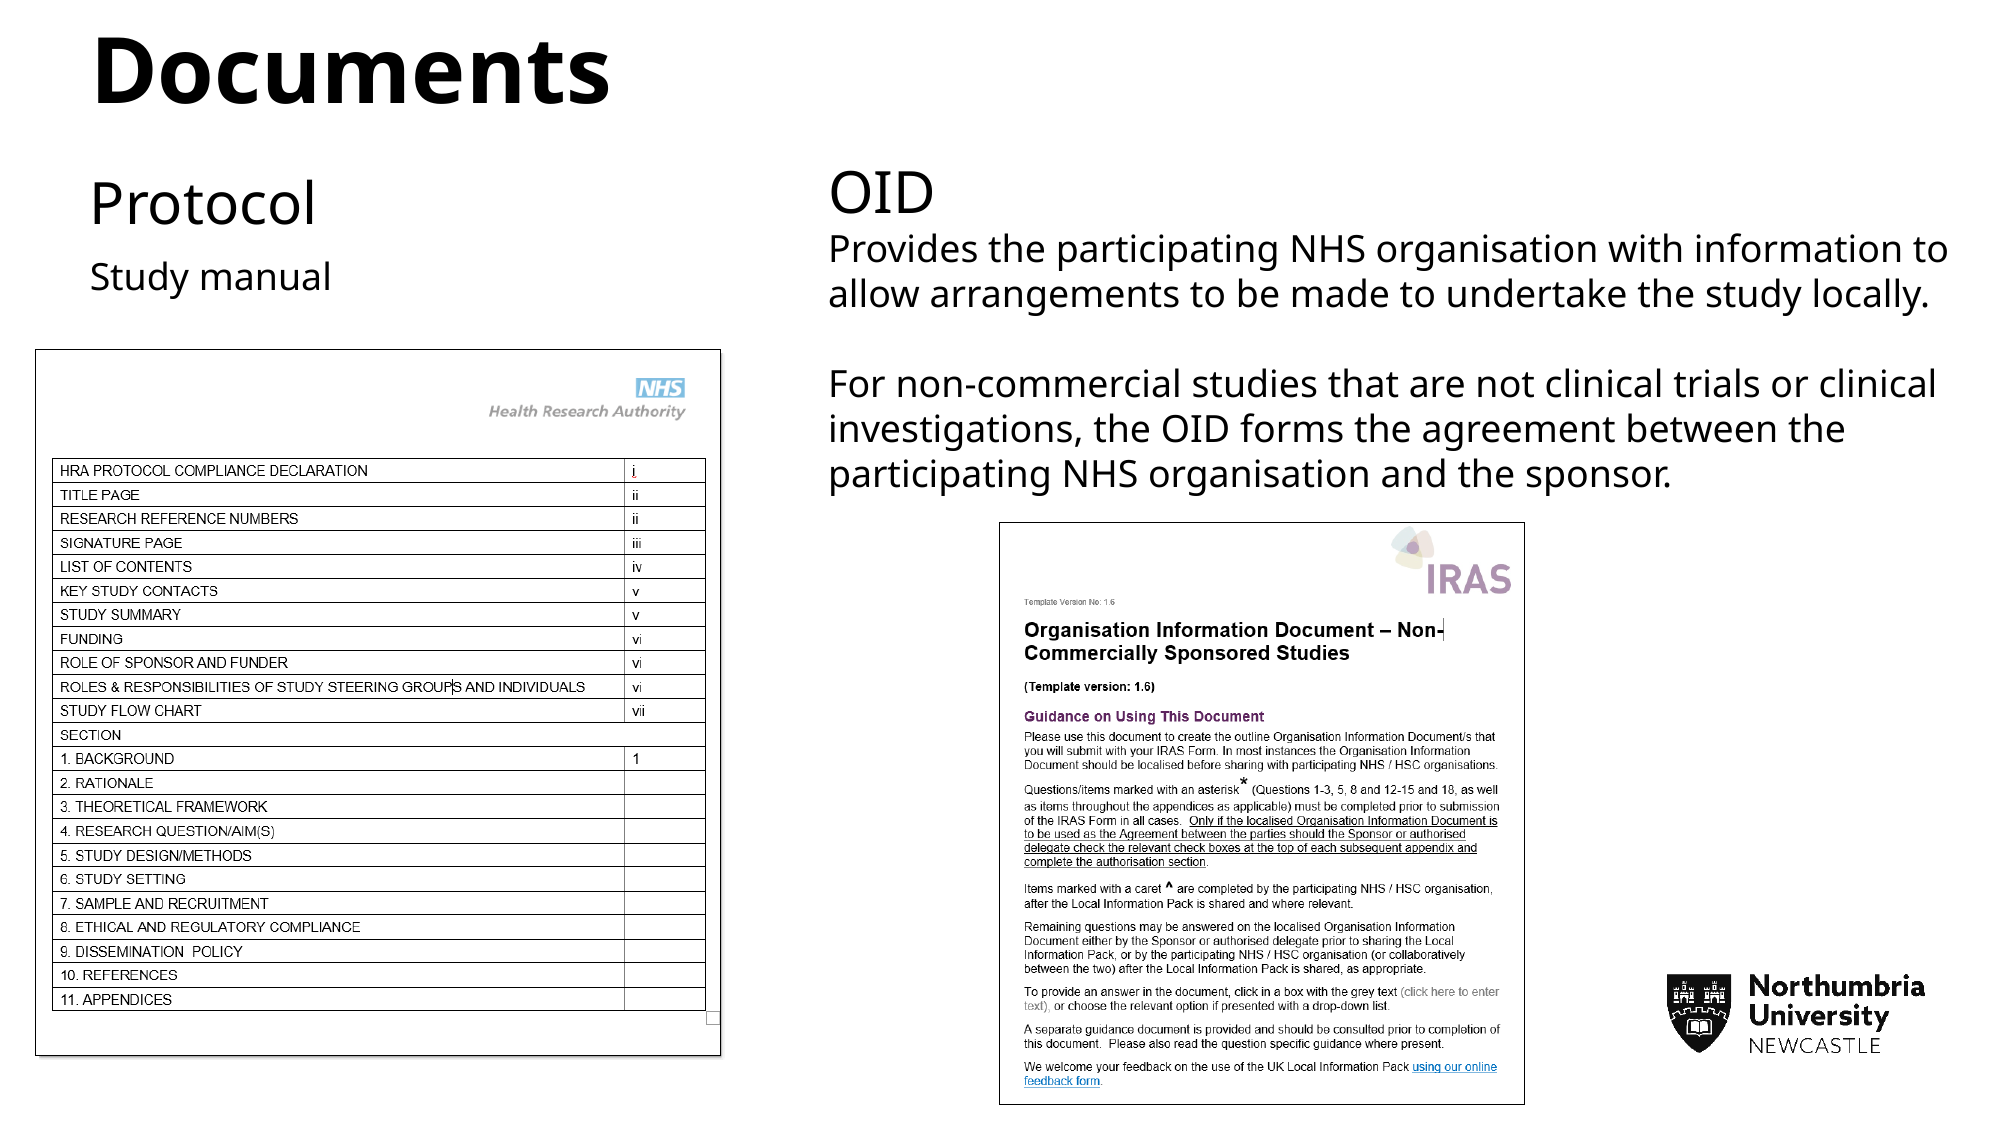

Documents
OID
Provides the participating NHS organisation with information to allow arrangements to be made to undertake the study locally.
For non-commercial studies that are not clinical trials or clinical investigations, the OID forms the agreement between the participating NHS organisation and the sponsor.
# Protocol
Study manual